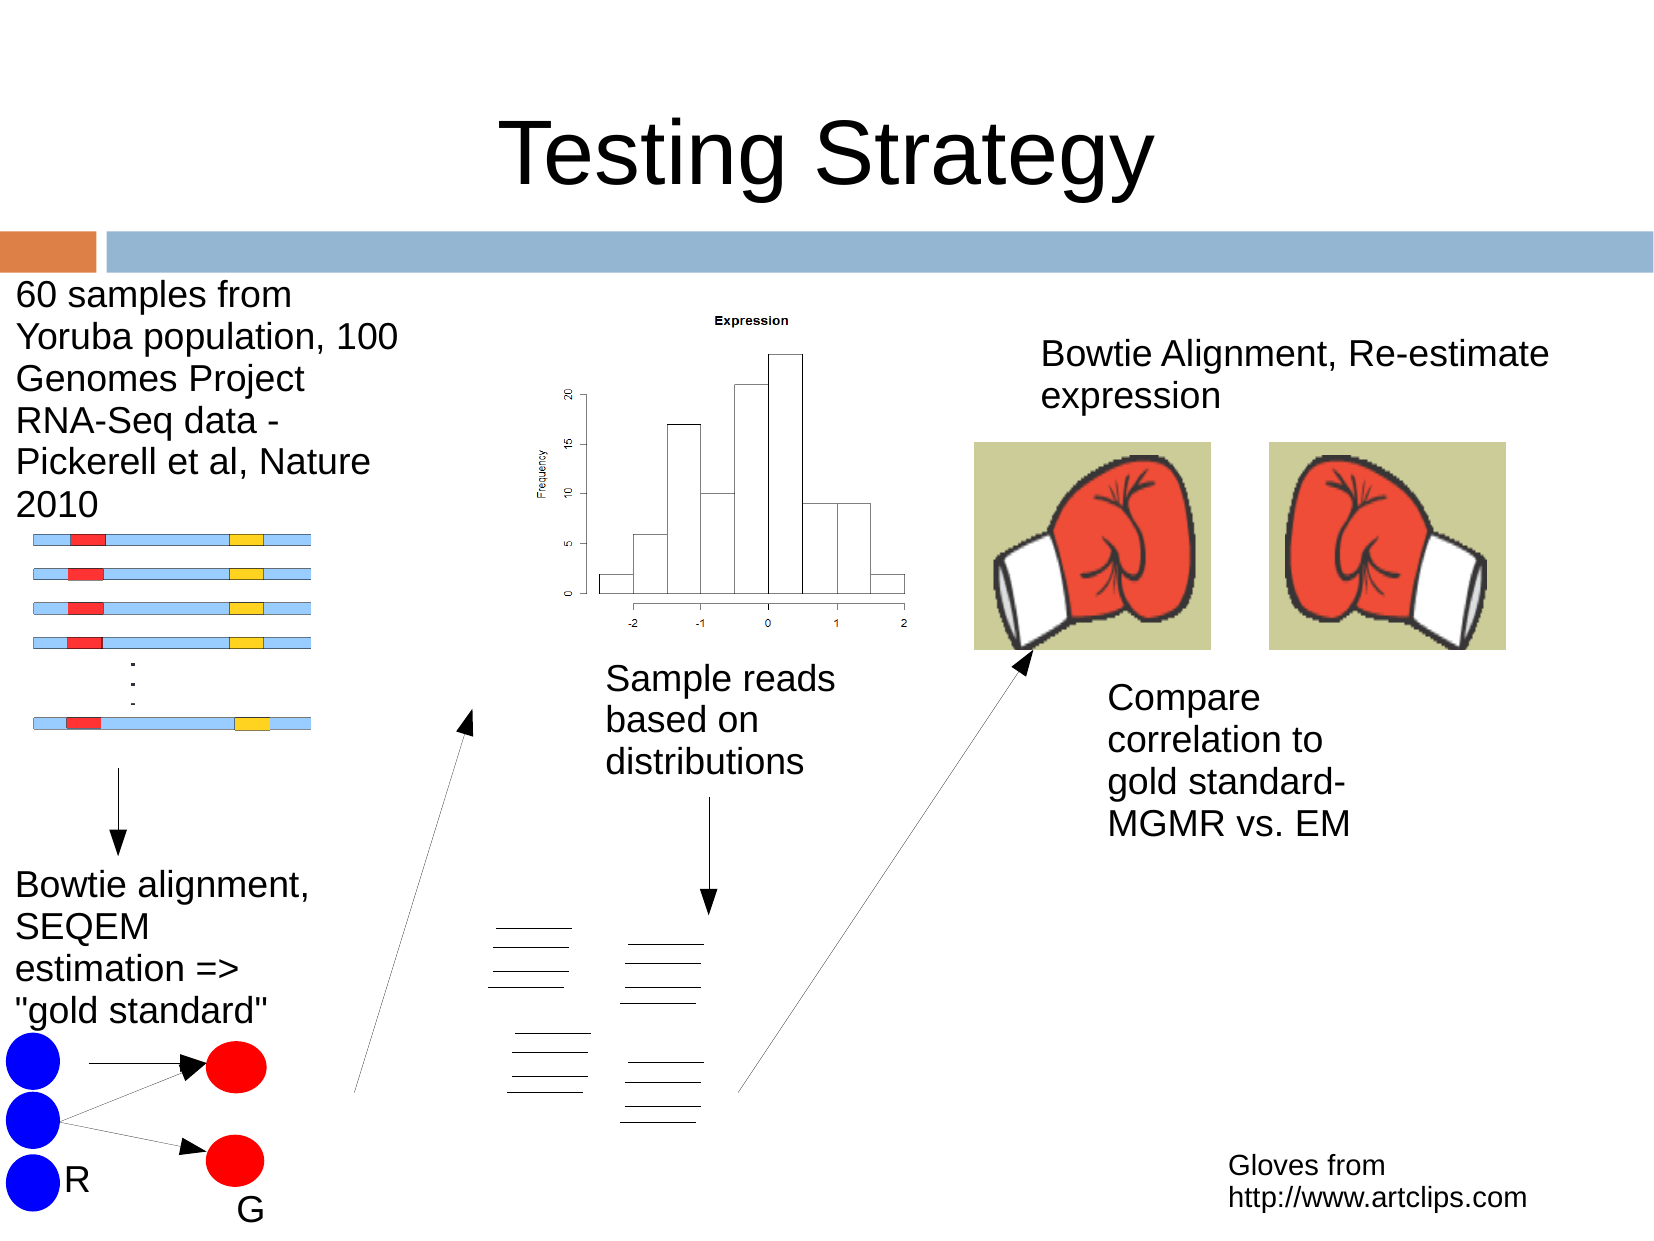

# Testing Strategy
60 samples from
Yoruba population, 100 Genomes Project
RNA-Seq data -
Pickerell et al, Nature 2010
Bowtie Alignment, Re-estimate expression
Sample reads based on distributions
Compare correlation to gold standard- MGMR vs. EM
Bowtie alignment,
SEQEM estimation => "gold standard"
Gloves from http://www.artclips.com
R
G